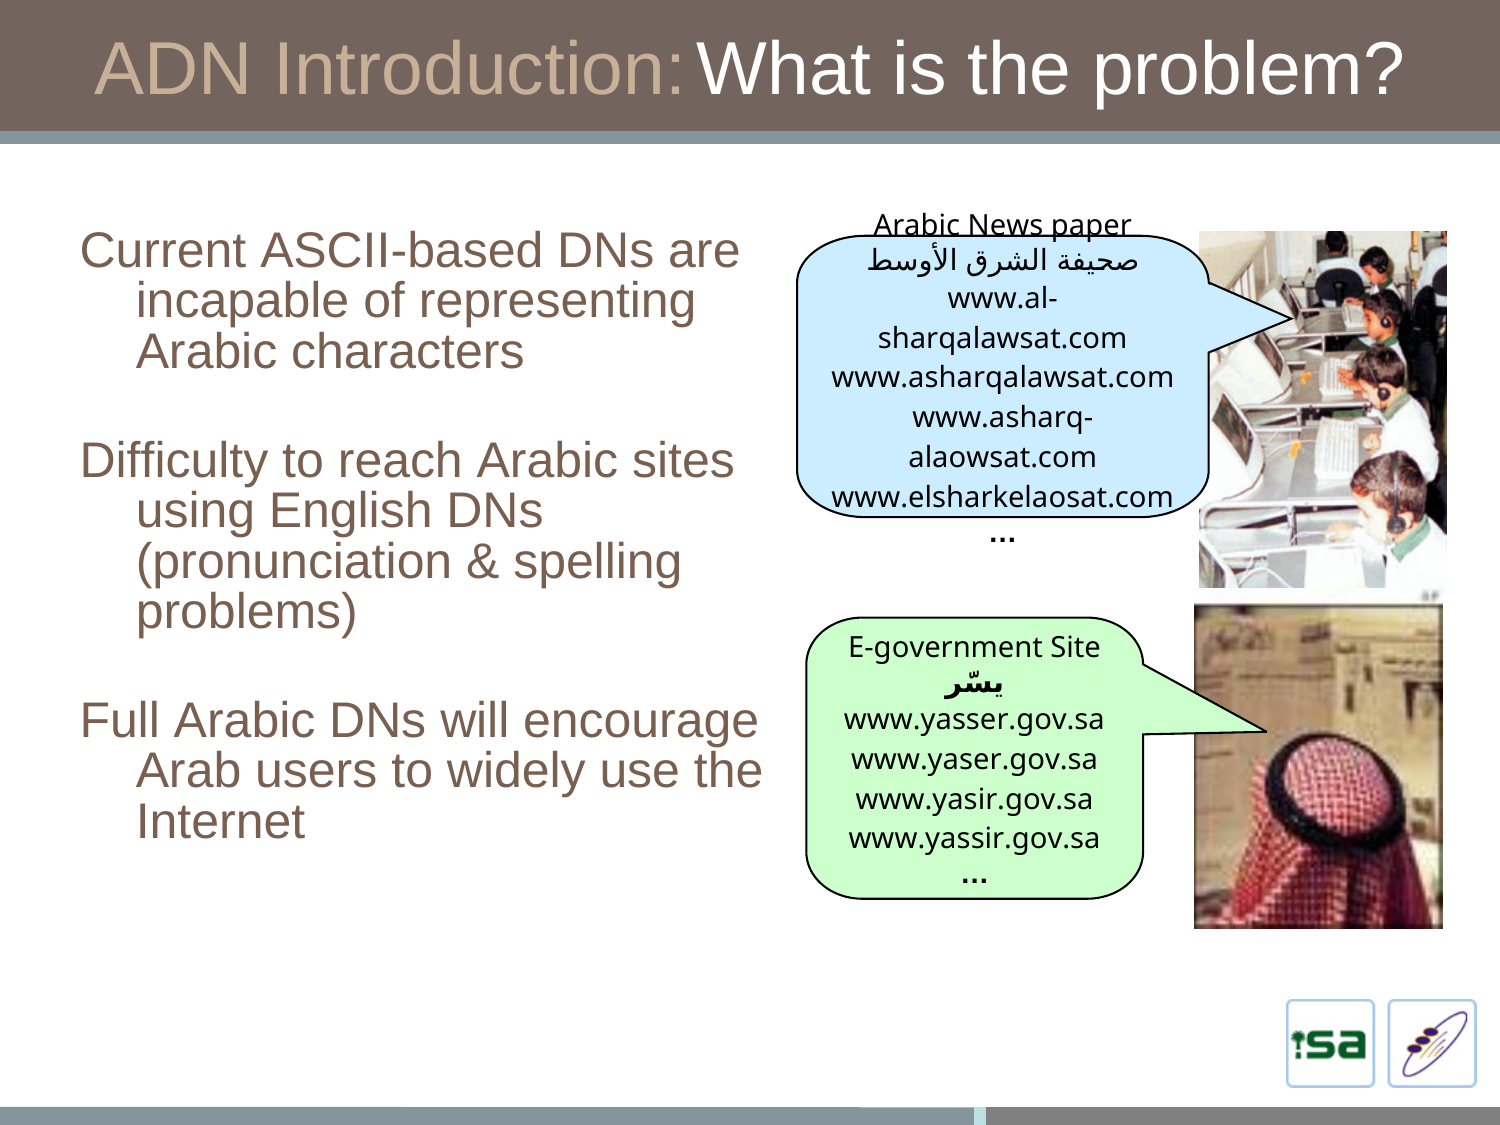

ADN Introduction: What is the problem?
# Current ASCII-based DNs are incapable of representing Arabic characters
Difficulty to reach Arabic sites using English DNs (pronunciation & spelling problems)
Full Arabic DNs will encourage Arab users to widely use the Internet
Arabic News paper
صحيفة الشرق الأوسط
www.al-sharqalawsat.com
www.asharqalawsat.com
www.asharq-alaowsat.com
www.elsharkelaosat.com
…
E-government Site
يسّر
www.yasser.gov.sa
www.yaser.gov.sa
www.yasir.gov.sa
www.yassir.gov.sa
…